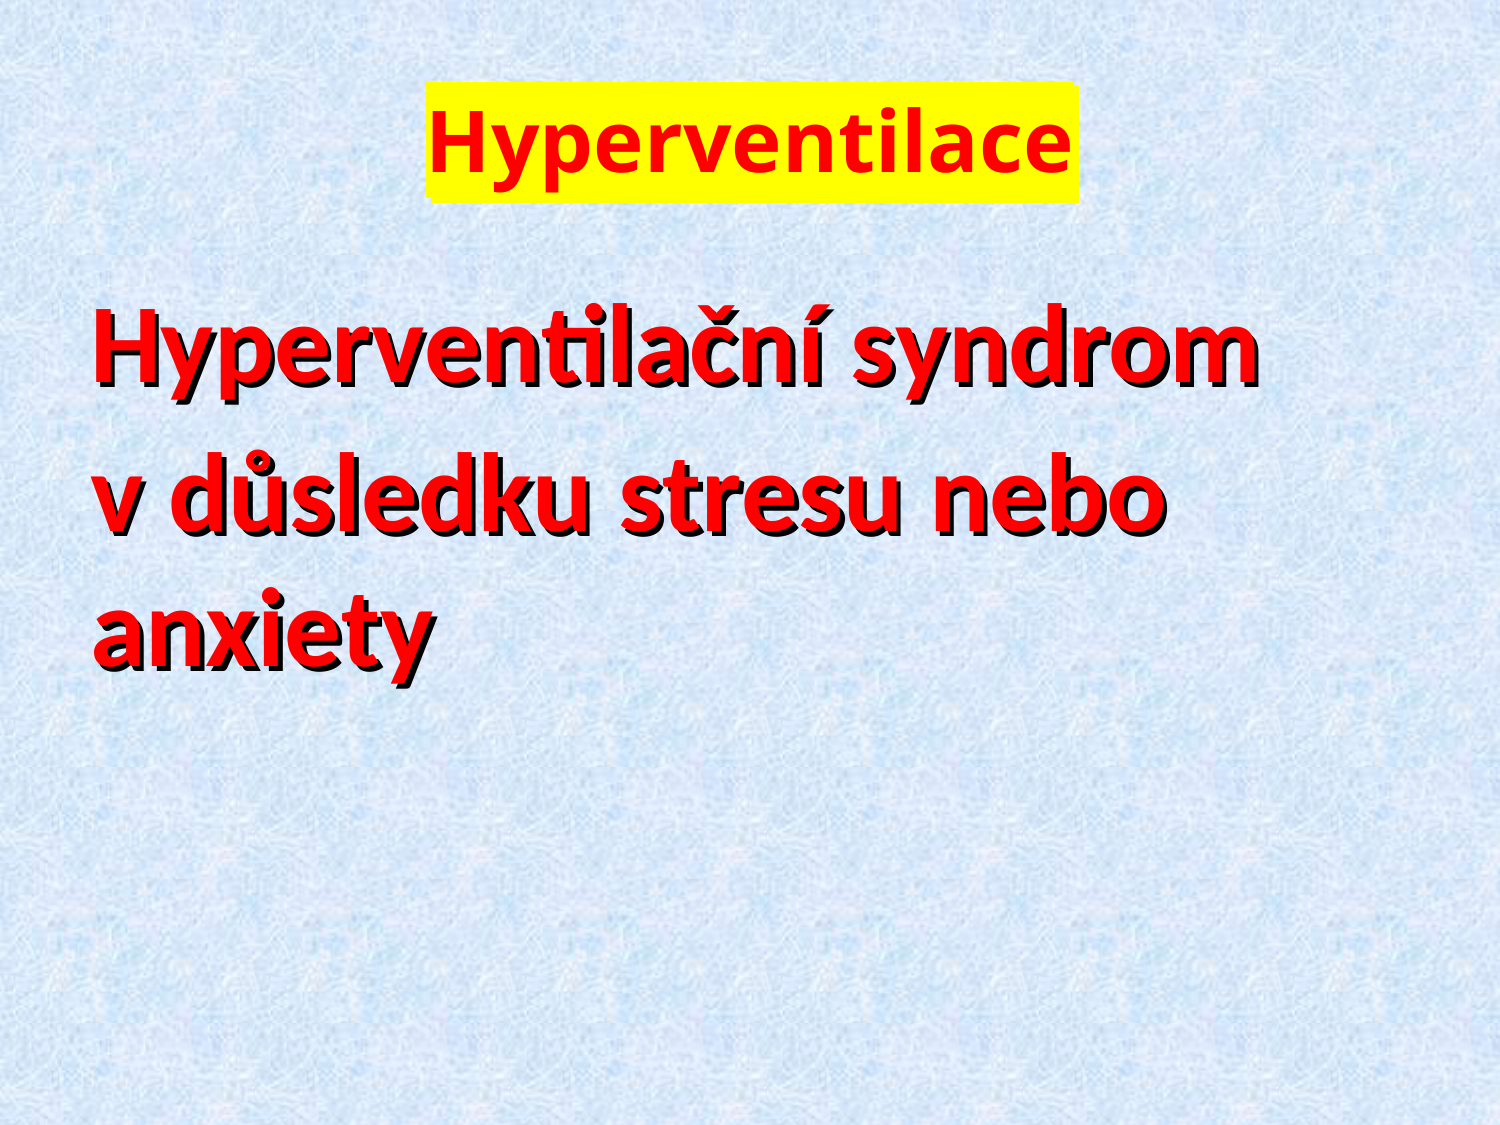

# Hyperventilace
Hyperventilační syndrom
v důsledku stresu nebo anxiety